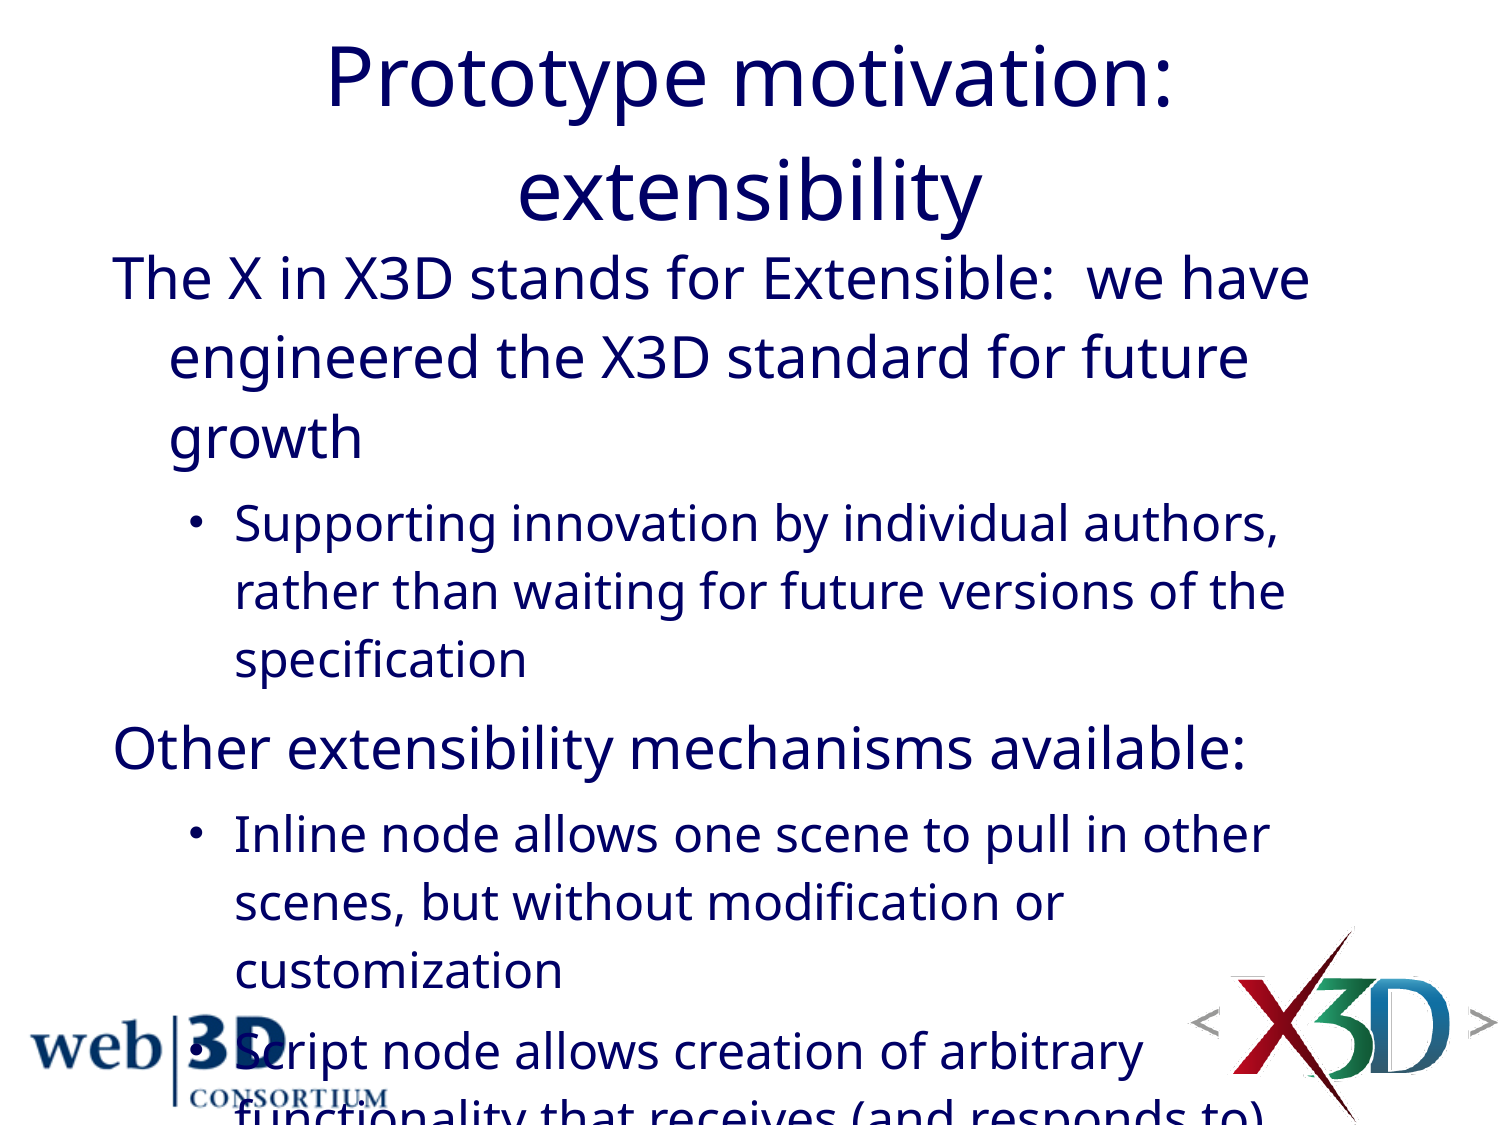

# Prototype motivation: extensibility
The X in X3D stands for Extensible: we have engineered the X3D standard for future growth
Supporting innovation by individual authors, rather than waiting for future versions of the specification
Other extensibility mechanisms available:
Inline node allows one scene to pull in other scenes, but without modification or customization
Script node allows creation of arbitrary functionality that receives (and responds to) routed events
Prototypes create new full-fledged X3D nodes
With field definitions, render capability, etc.